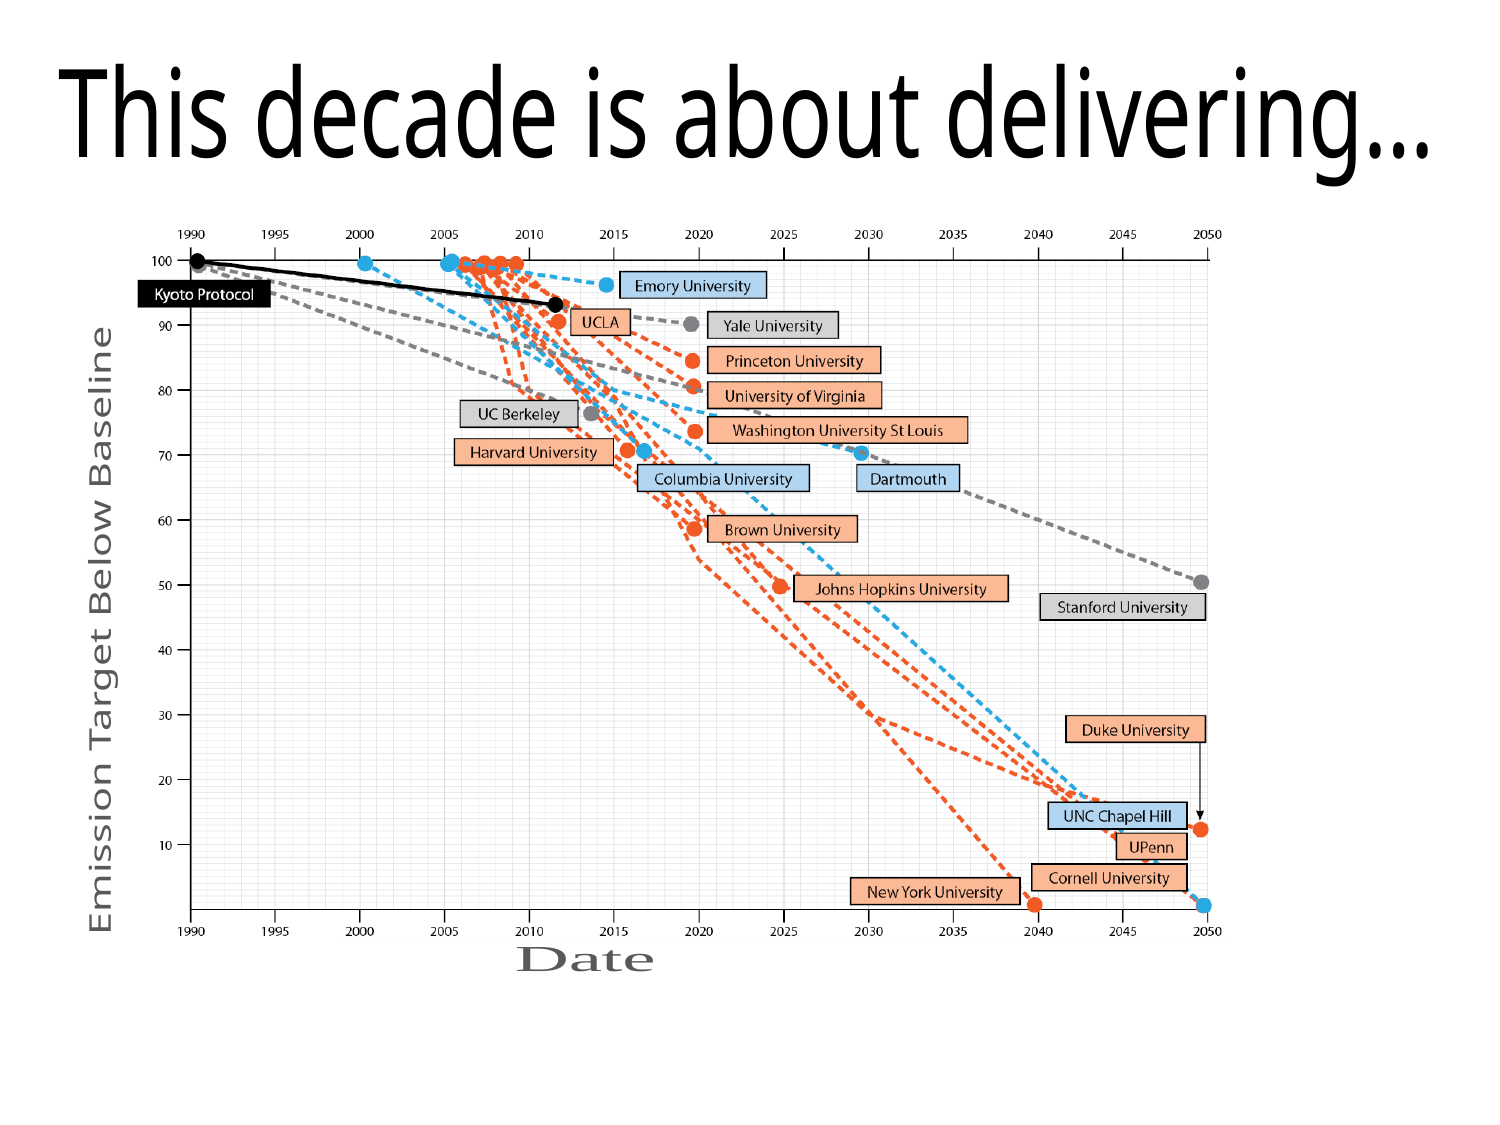

This decade is about delivering…
Emission Target Below Baseline
Date
AUDE Conference 2011